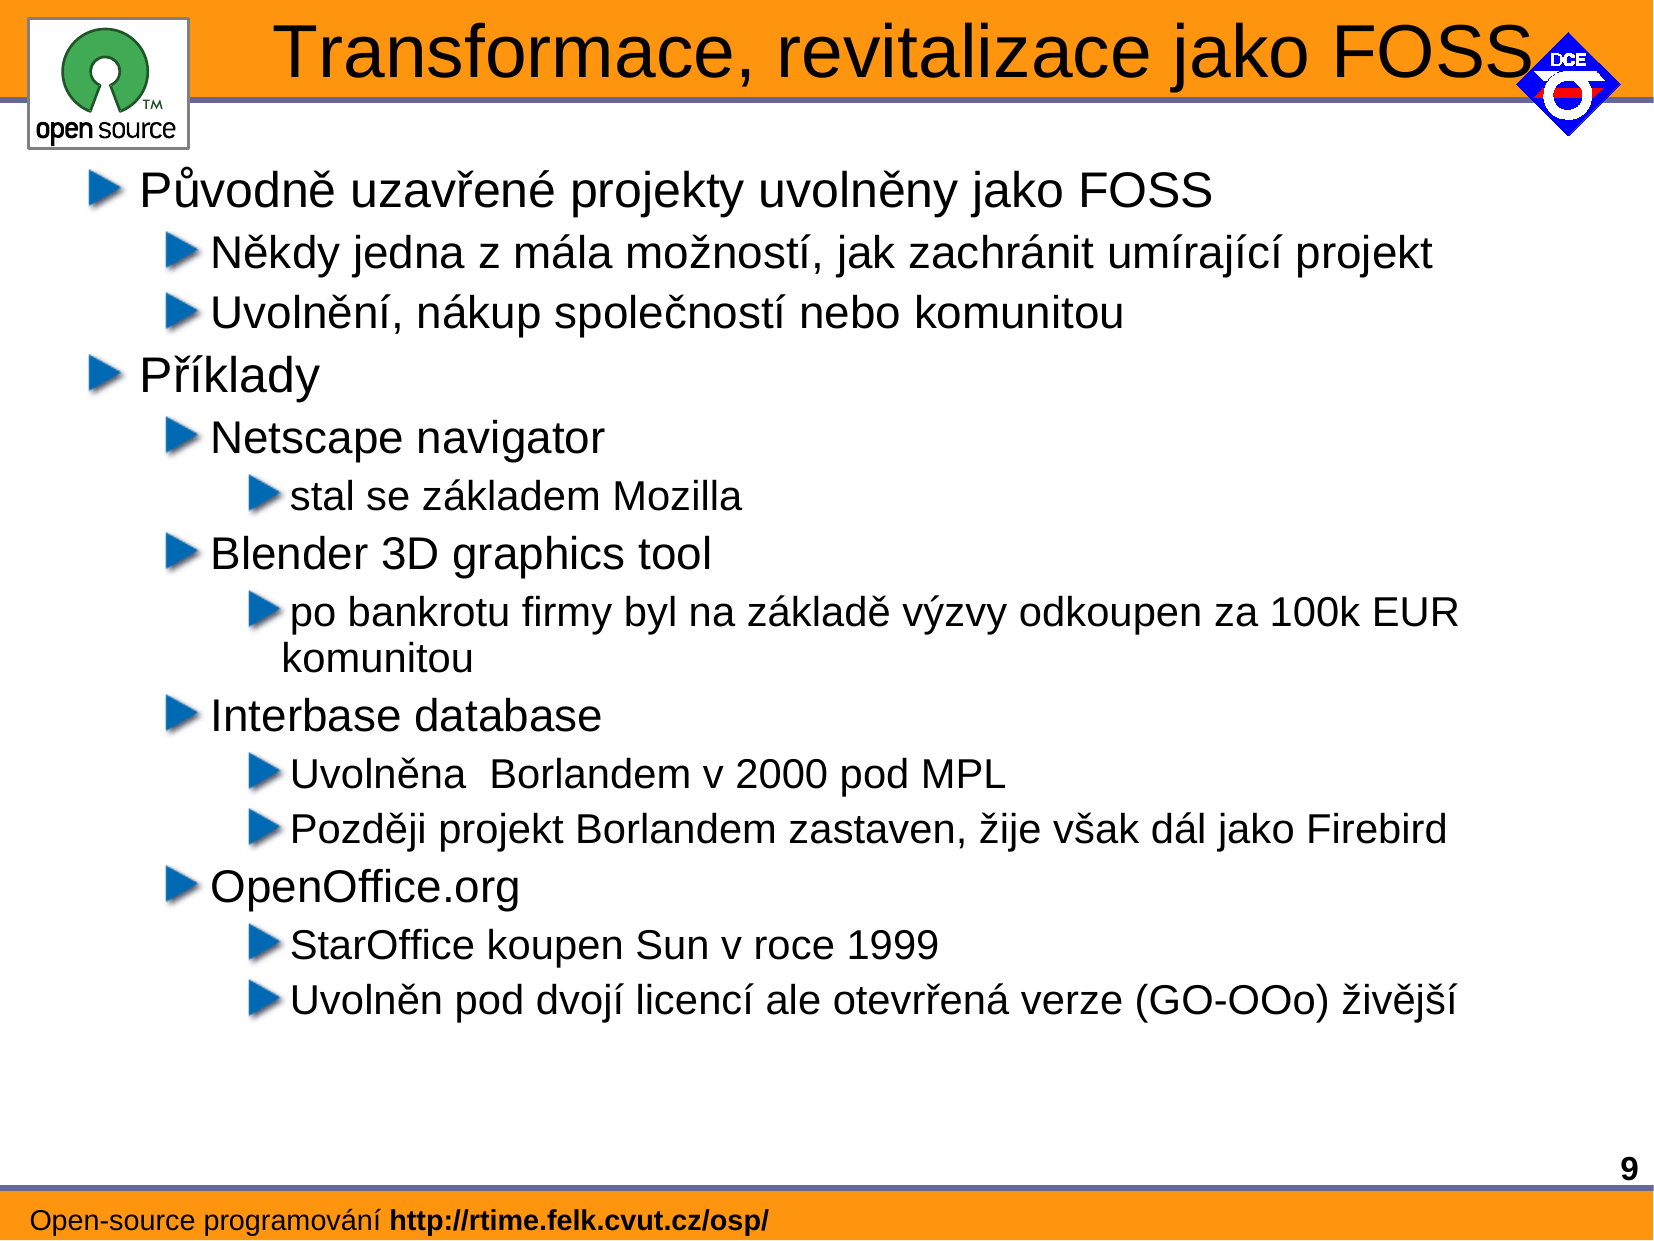

# Transformace, revitalizace jako FOSS
Původně uzavřené projekty uvolněny jako FOSS
Někdy jedna z mála možností, jak zachránit umírající projekt
Uvolnění, nákup společností nebo komunitou
Příklady
Netscape navigator
stal se základem Mozilla
Blender 3D graphics tool
po bankrotu firmy byl na základě výzvy odkoupen za 100k EUR komunitou
Interbase database
Uvolněna Borlandem v 2000 pod MPL
Později projekt Borlandem zastaven, žije však dál jako Firebird
OpenOffice.org
StarOffice koupen Sun v roce 1999
Uvolněn pod dvojí licencí ale otevrřená verze (GO-OOo) živější